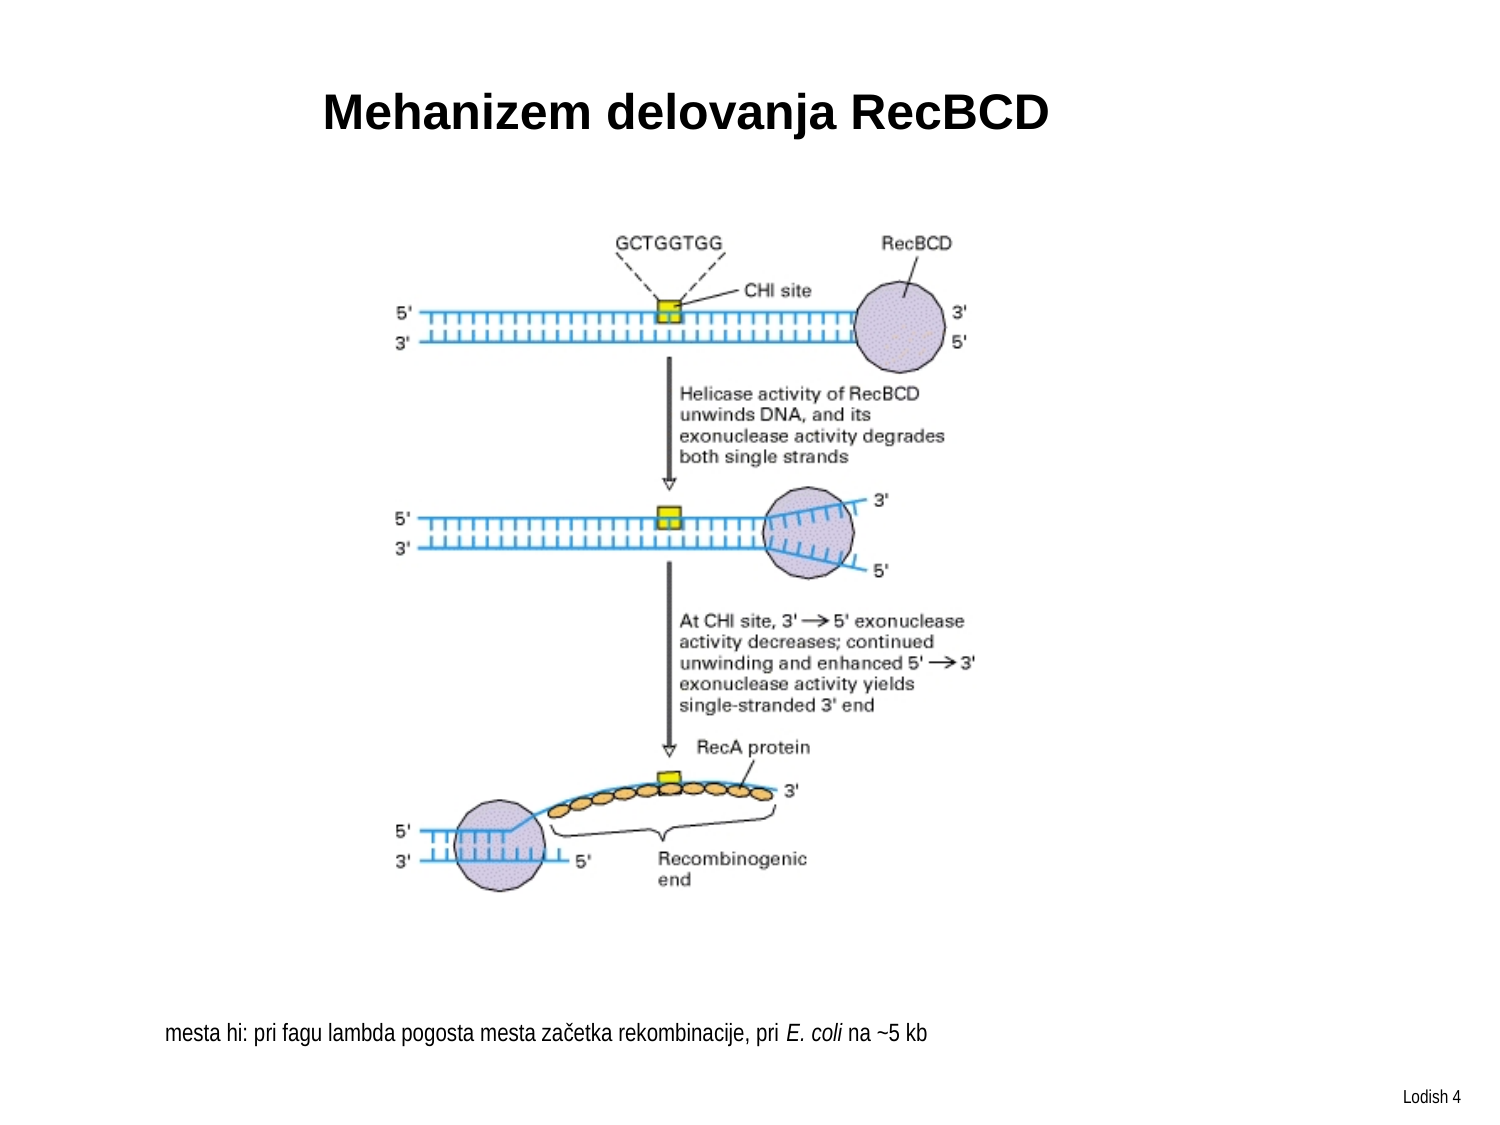

Mehanizem delovanja RecBCD
mesta hi: pri fagu lambda pogosta mesta začetka rekombinacije, pri E. coli na ~5 kb
Lodish 4